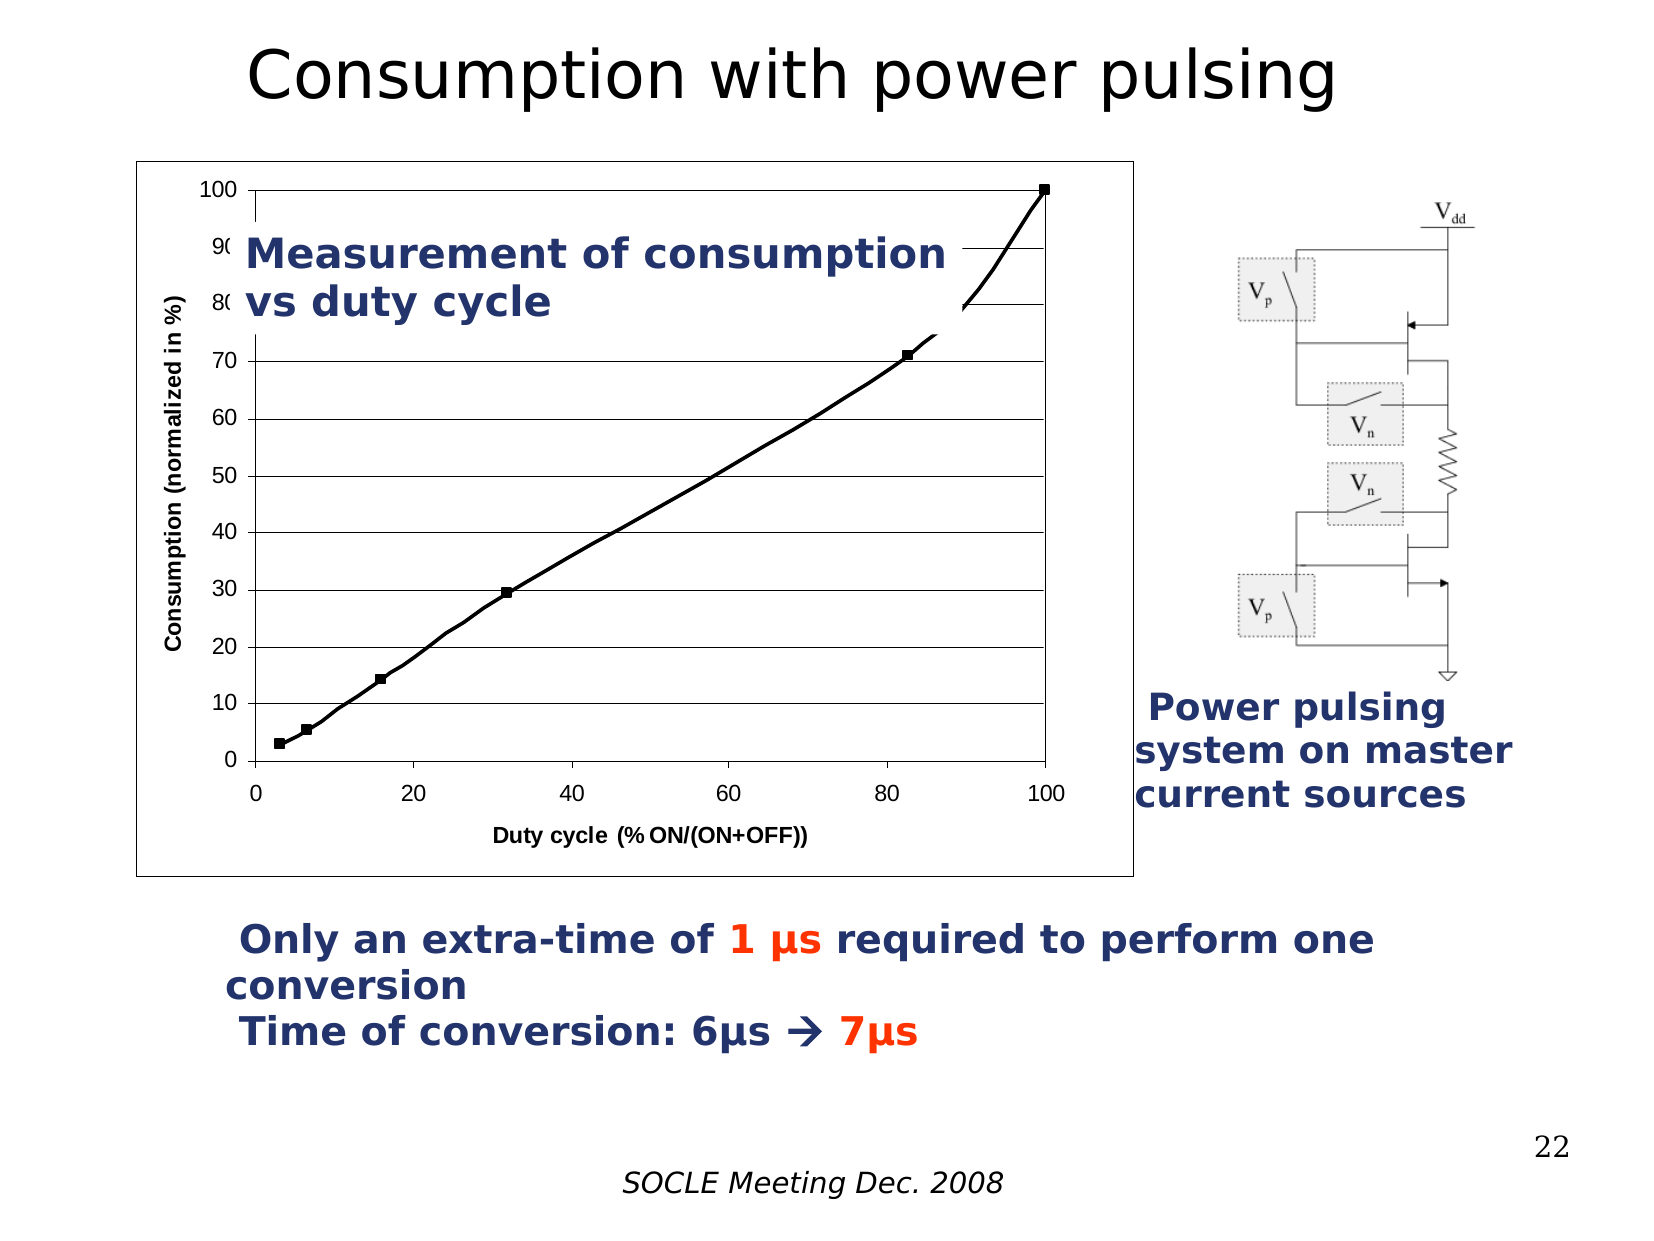

# Consumption with power pulsing
Measurement of consumption
vs duty cycle
 Power pulsing system on master current sources
 Only an extra-time of 1 µs required to perform one conversion
 Time of conversion: 6µs  7µs
22